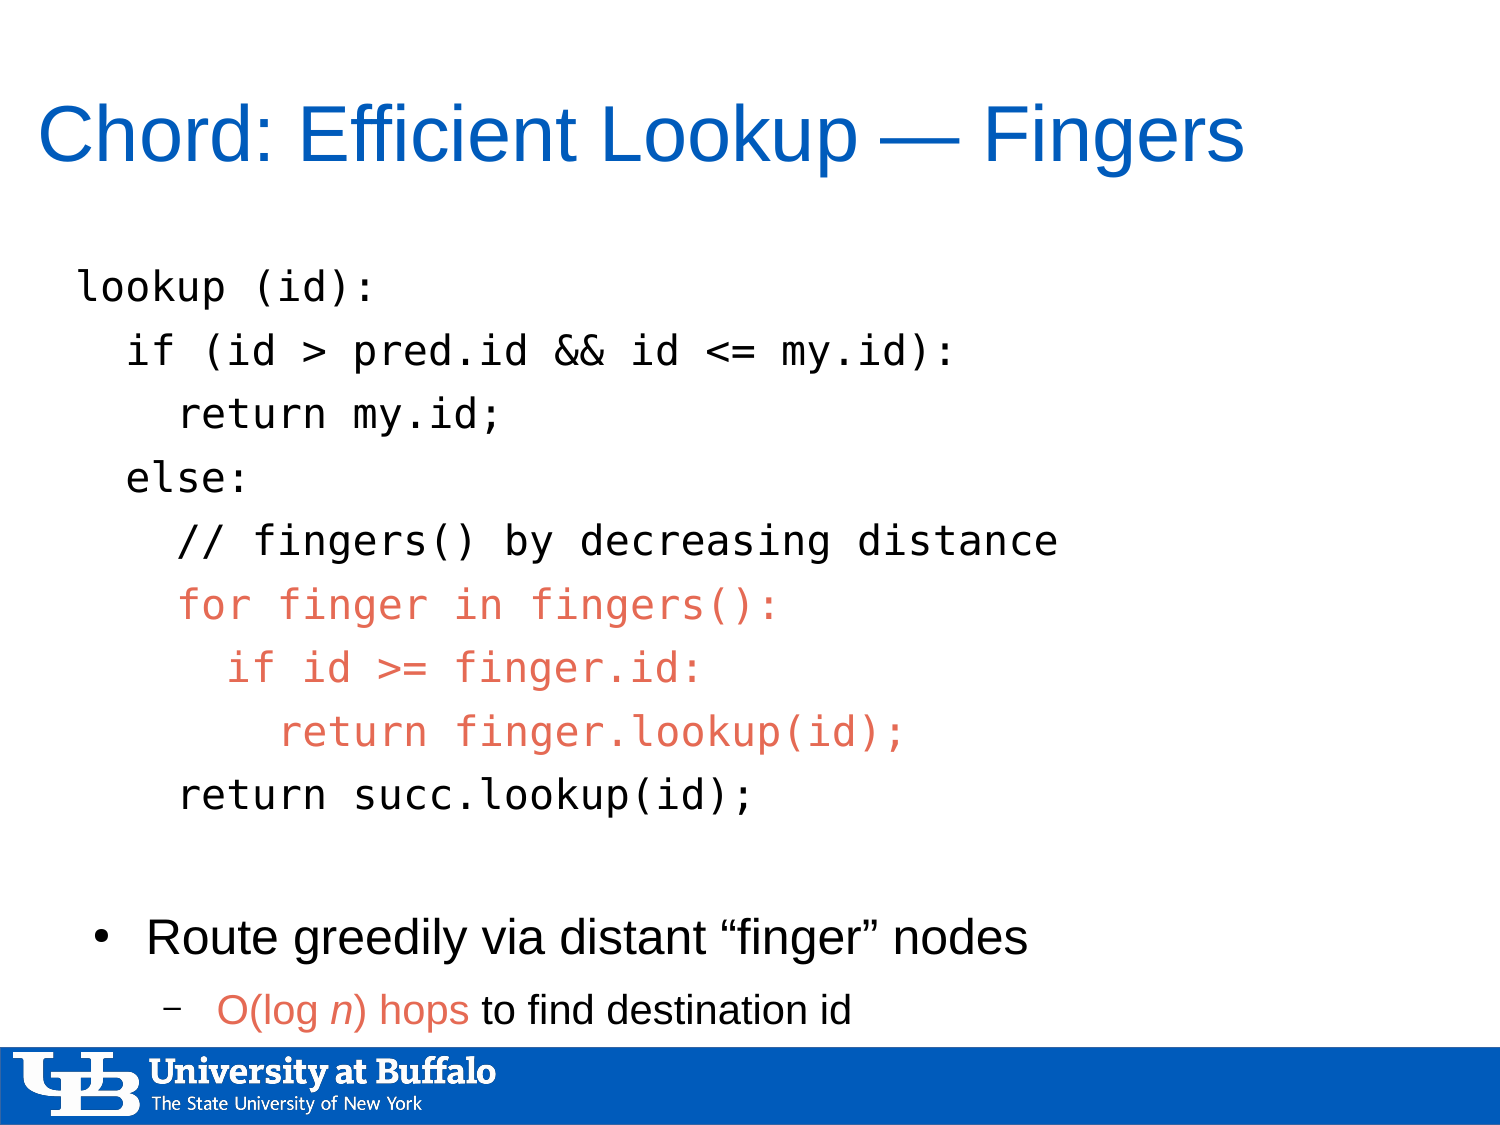

# Chord: Efficient Lookup — Fingers
lookup (id):
 if (id > pred.id && id <= my.id):
 return my.id;
 else:
 // fingers() by decreasing distance
 for finger in fingers():
	 if id >= finger.id:
 return finger.lookup(id);
 return succ.lookup(id);
Route greedily via distant “finger” nodes
O(log n) hops to find destination id